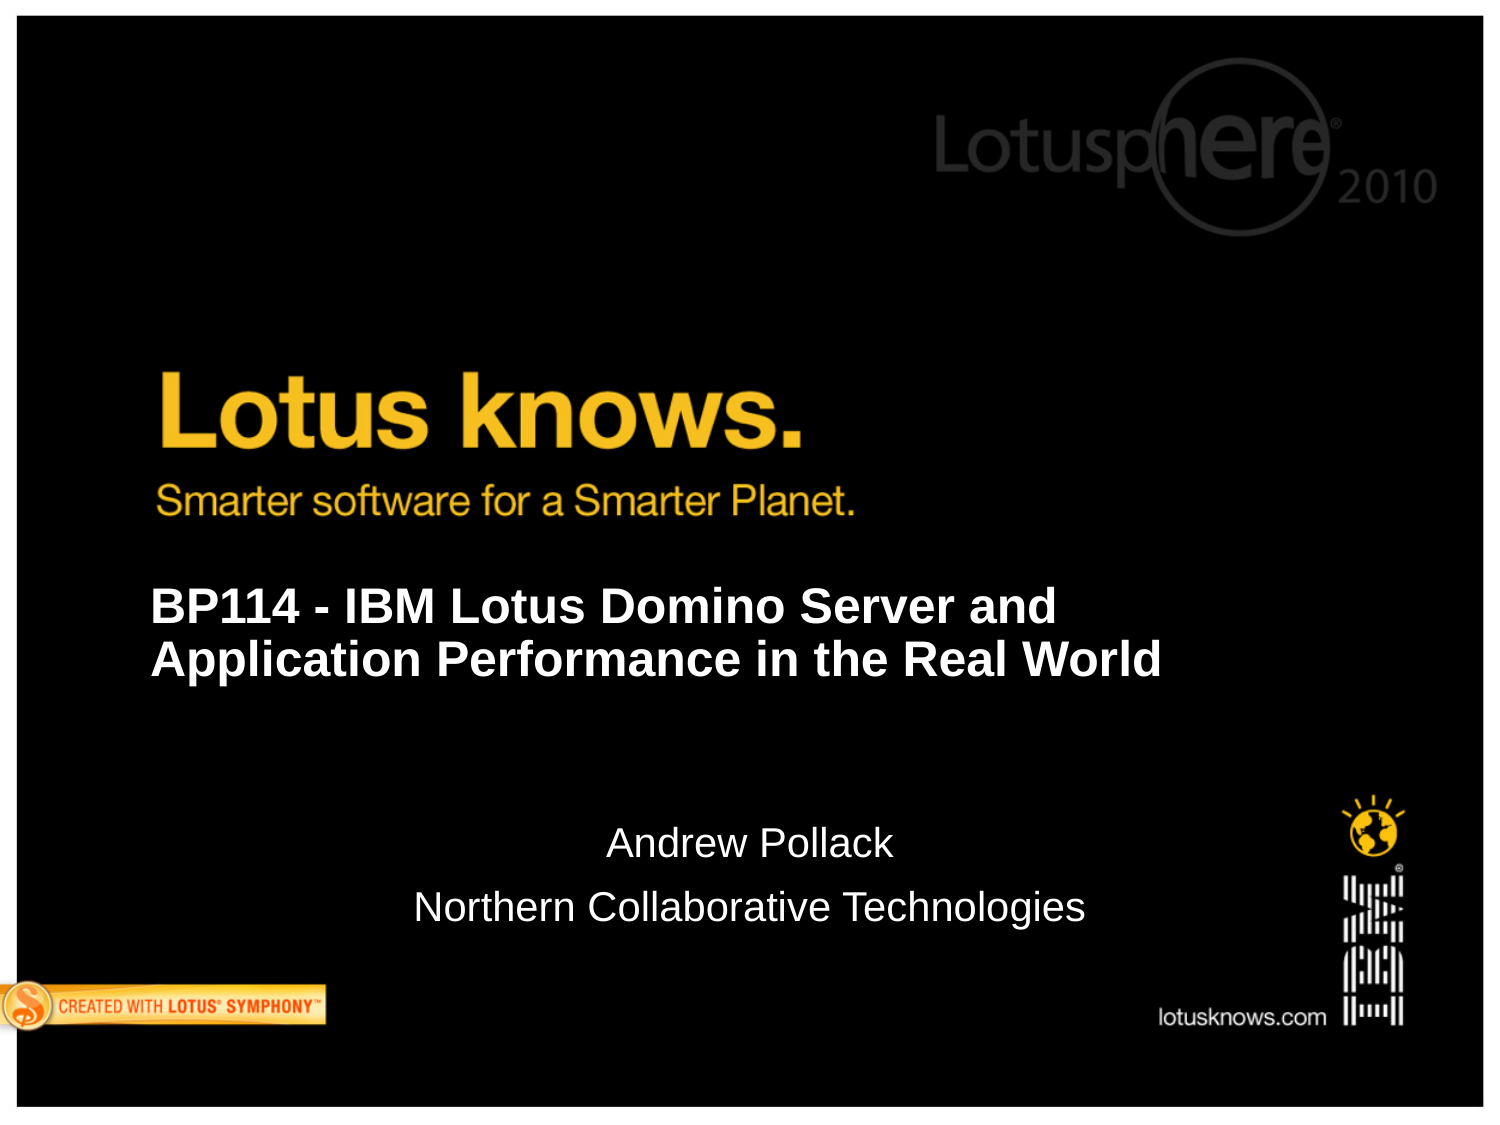

# BP114 - IBM Lotus Domino Server and Application Performance in the Real World
Andrew Pollack
Northern Collaborative Technologies